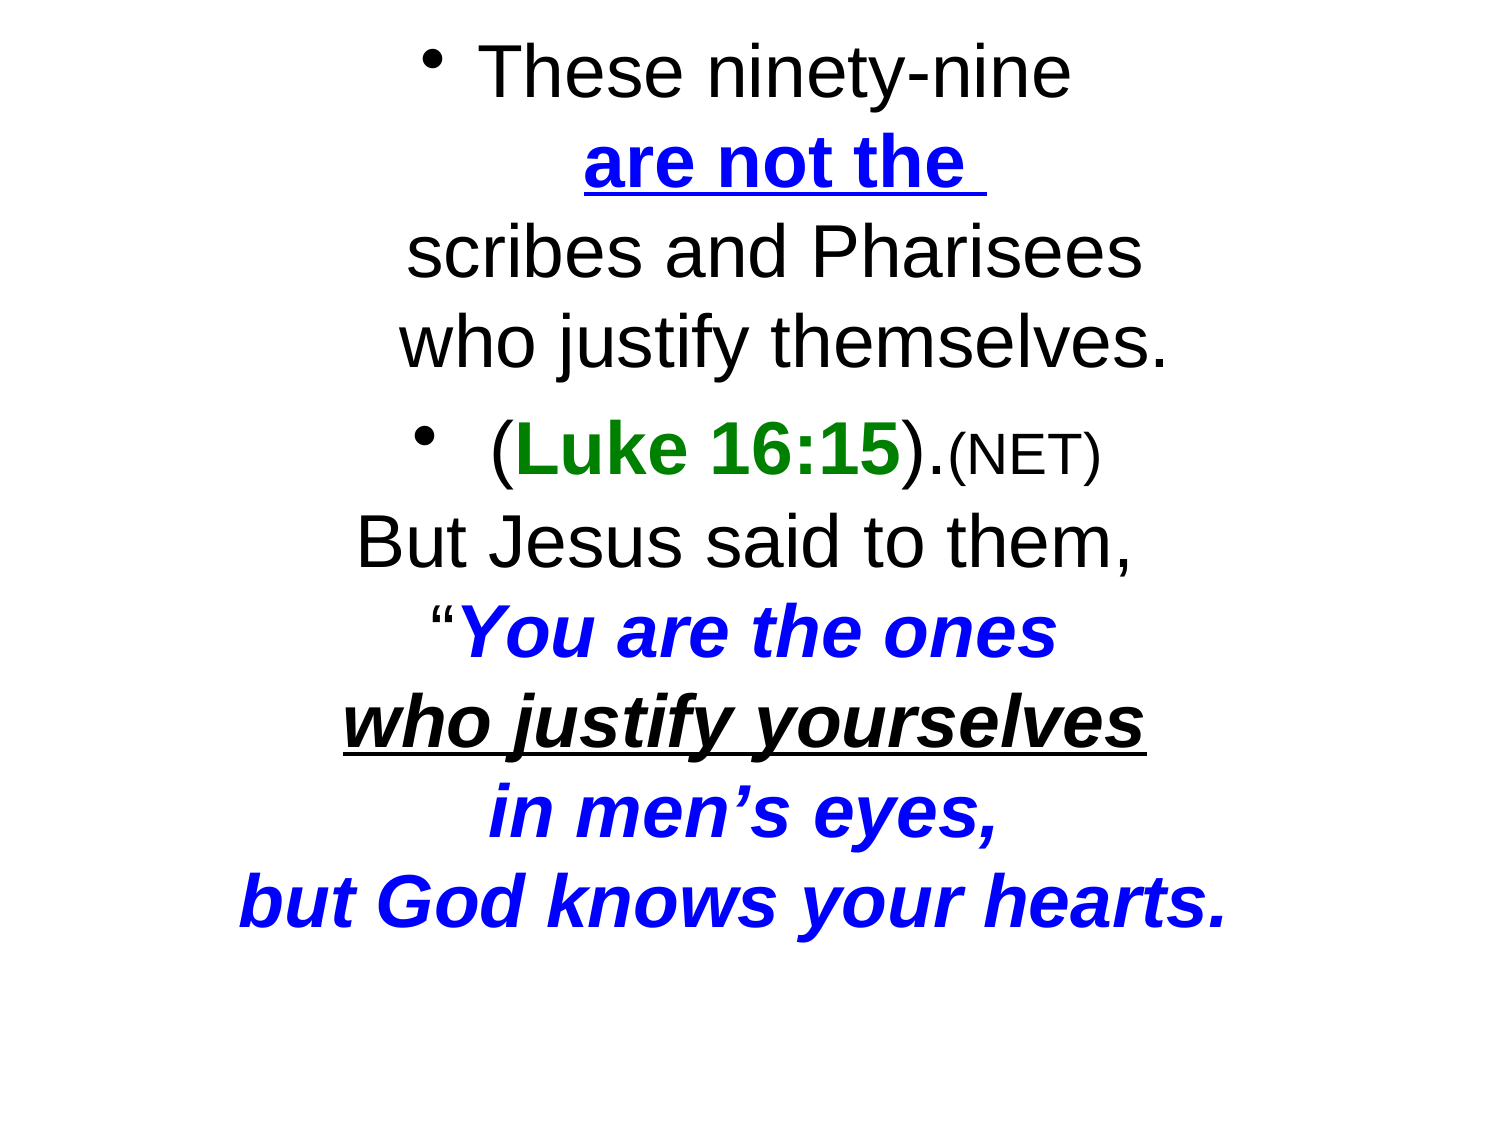

# These ninety-nine are not the scribes and Pharisees who justify themselves.
 (Luke 16:15).(NET)
But Jesus said to them,
“You are the ones
who justify yourselves
in men’s eyes,
but God knows your hearts.